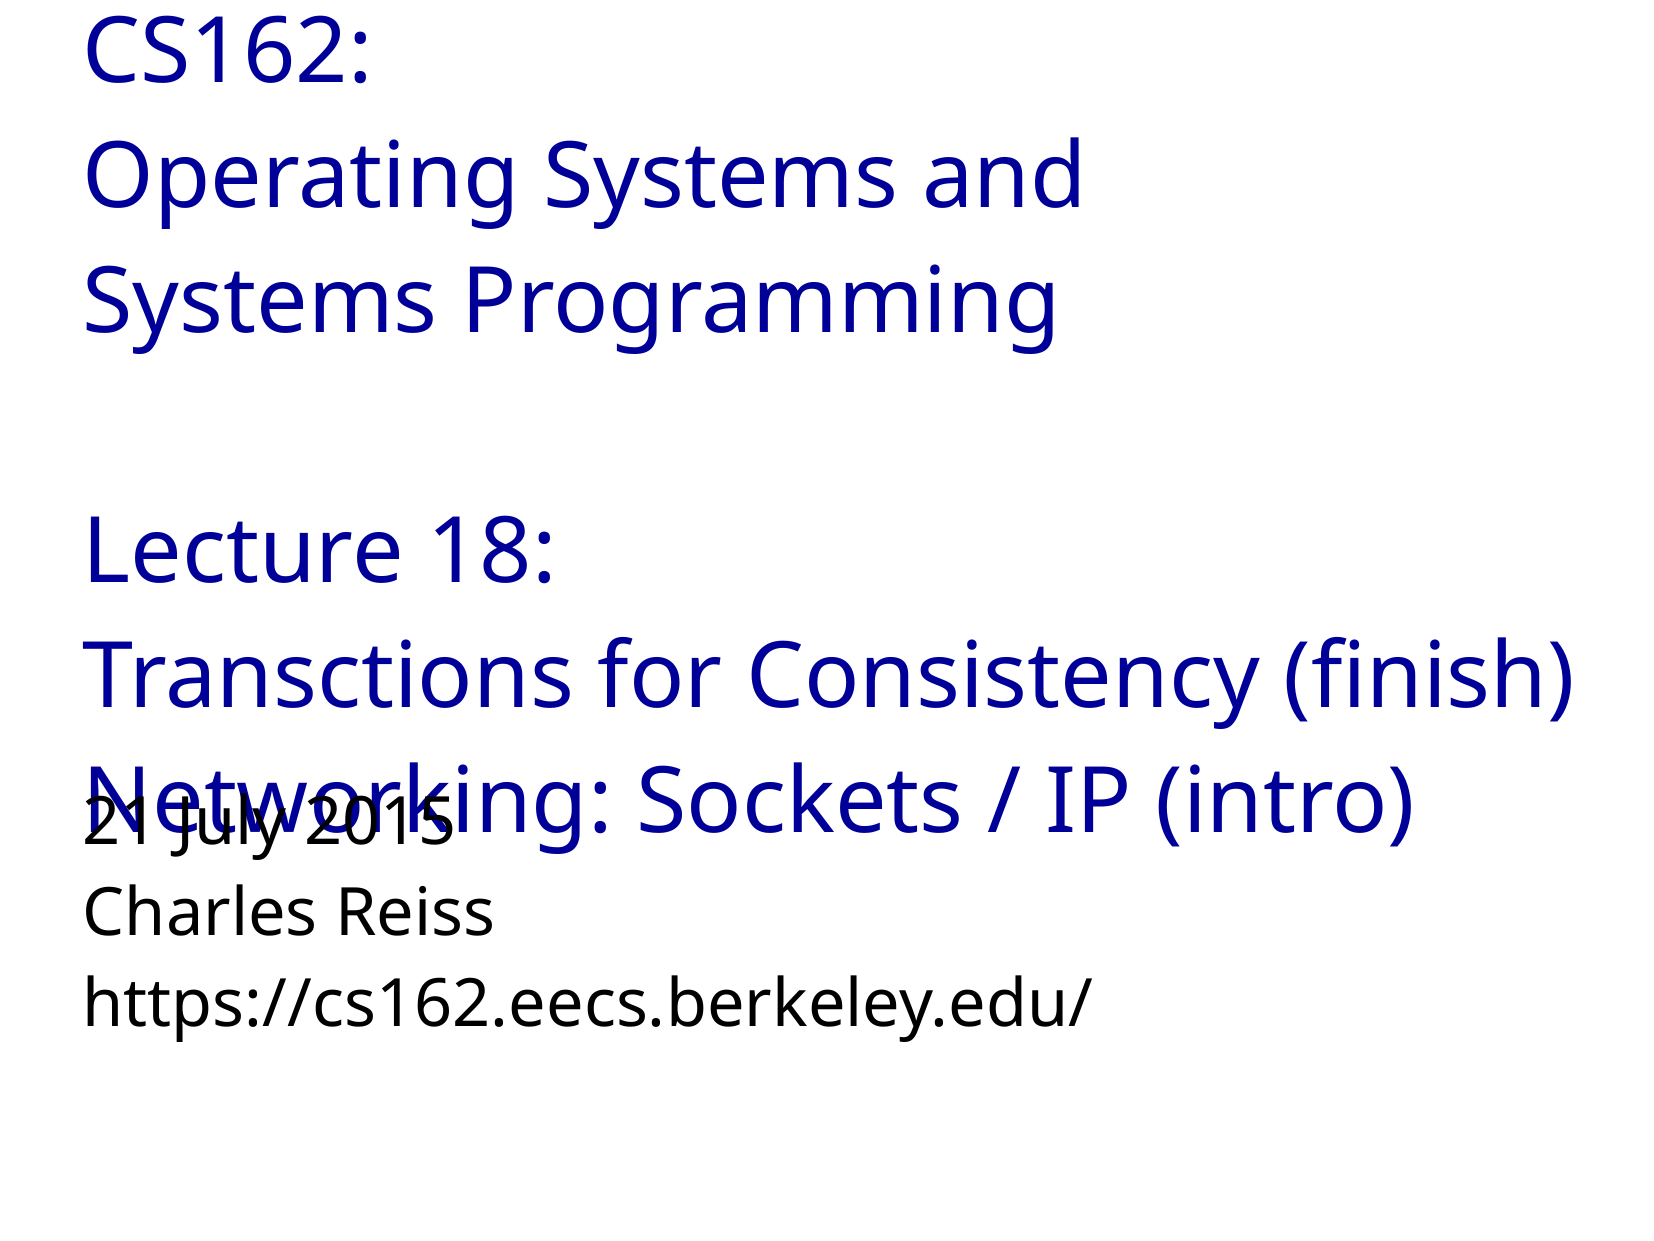

# CS162: Operating Systems and Systems Programming Lecture 18: Transctions for Consistency (finish) Networking: Sockets / IP (intro)
21 July 2015
Charles Reiss
https://cs162.eecs.berkeley.edu/